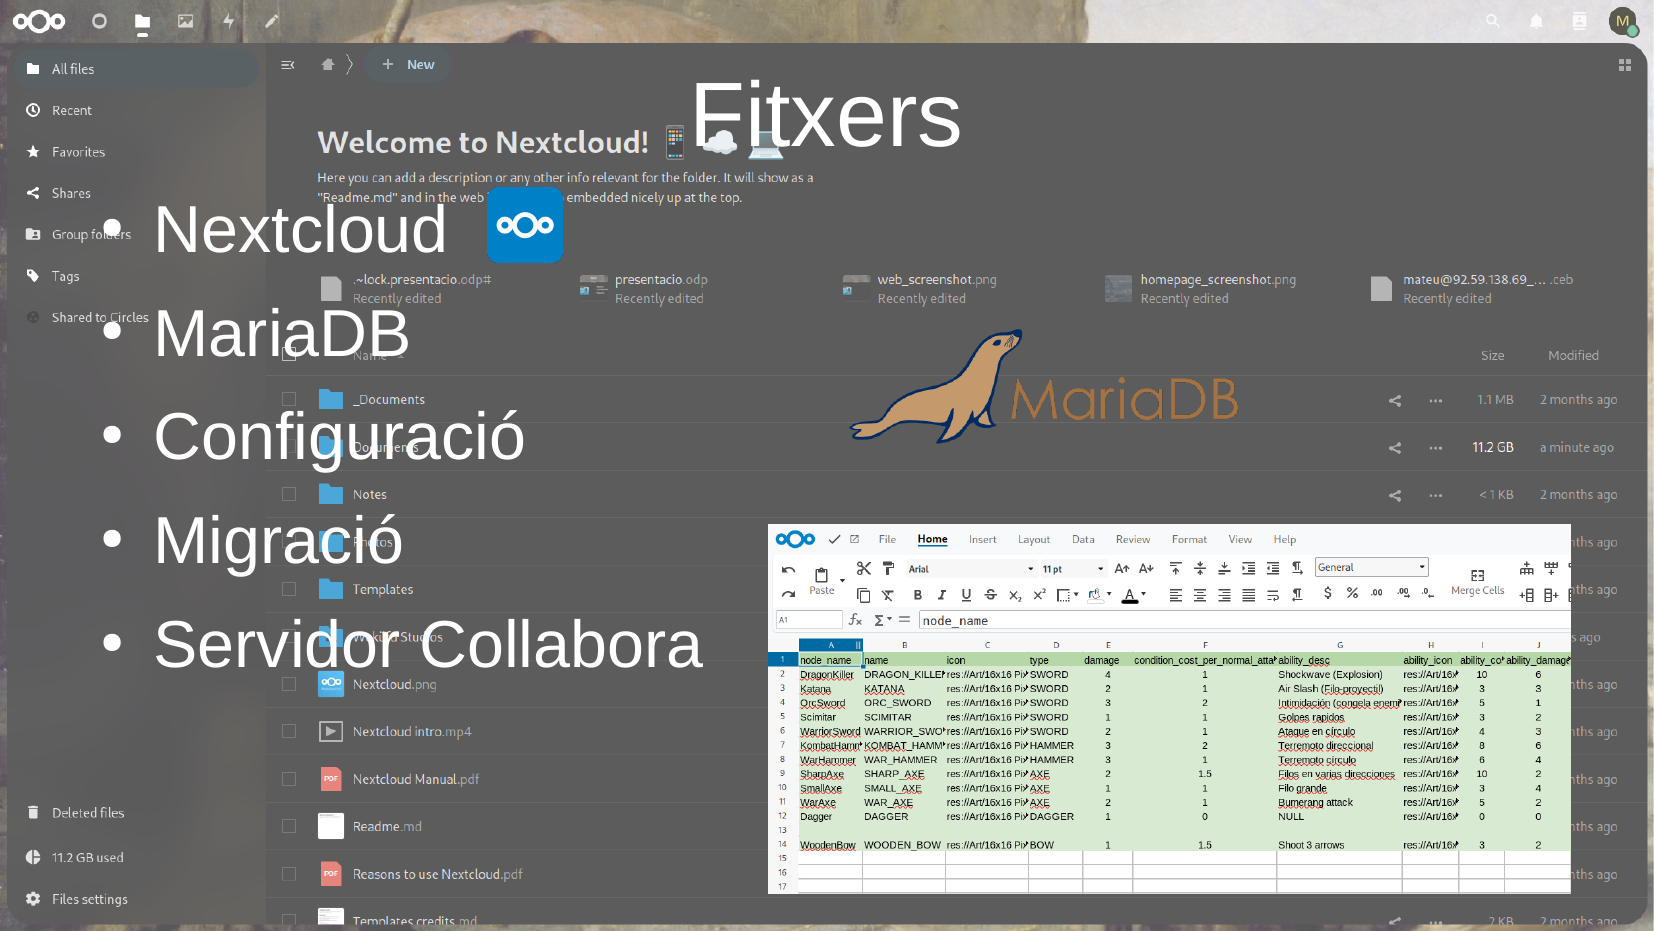

# Fitxers
Nextcloud
MariaDB
Configuració
Migració
Servidor Collabora